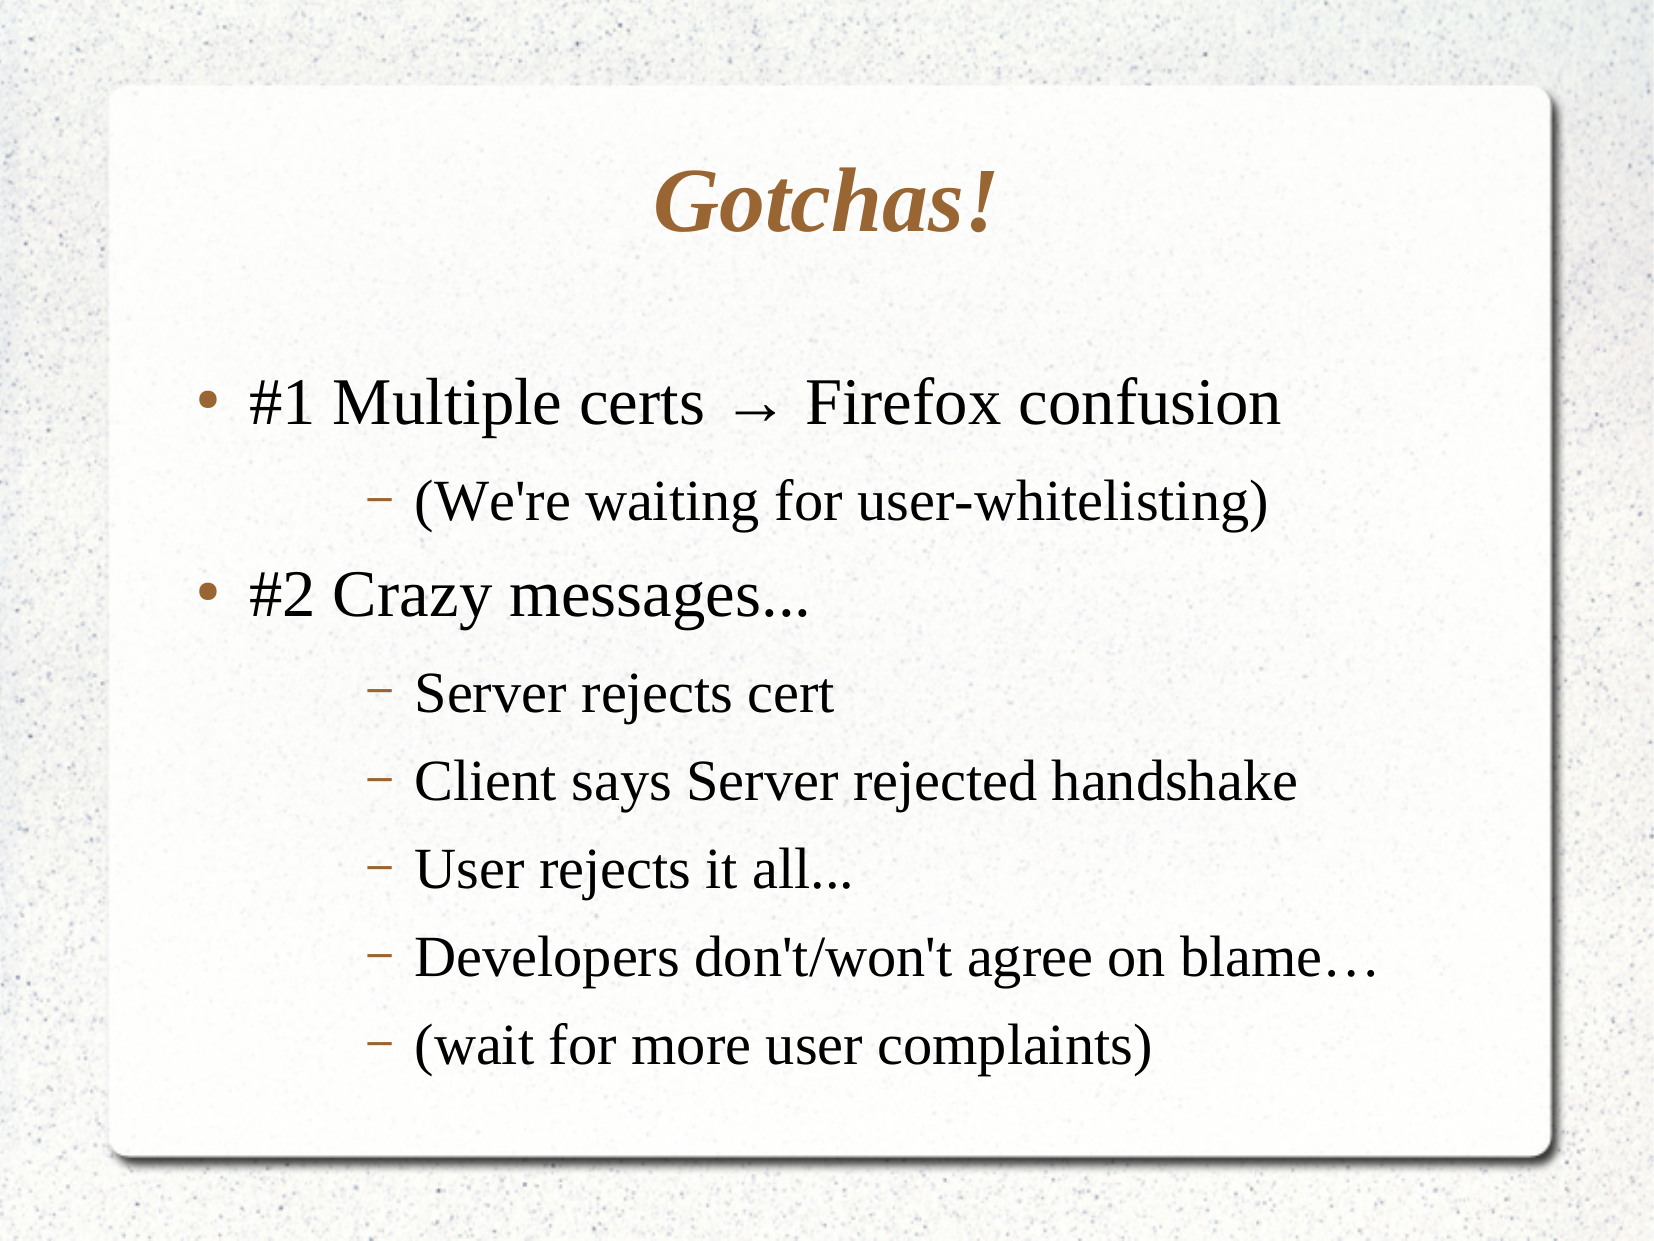

# Gotchas!
#1 Multiple certs → Firefox confusion
(We're waiting for user-whitelisting)
#2 Crazy messages...
Server rejects cert
Client says Server rejected handshake
User rejects it all...
Developers don't/won't agree on blame…
(wait for more user complaints)